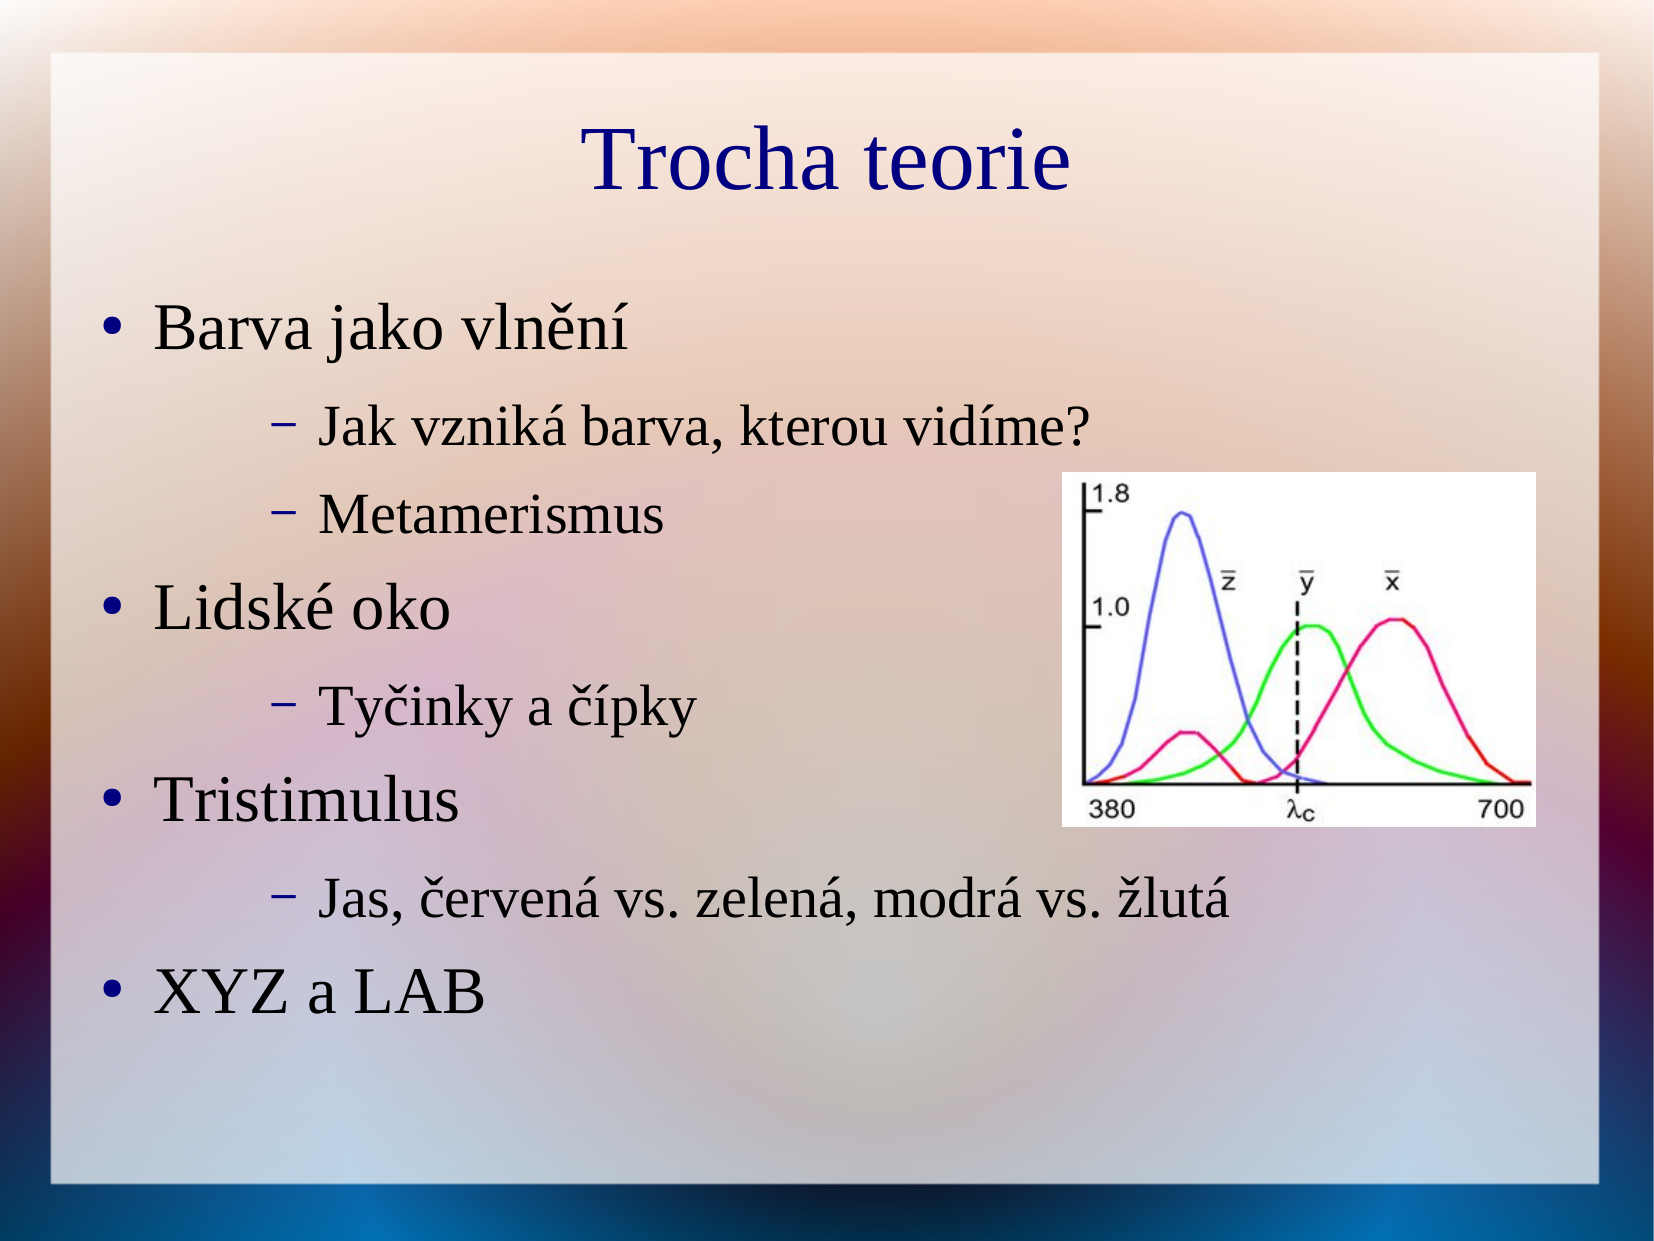

# Trocha teorie
Barva jako vlnění
Jak vzniká barva, kterou vidíme?
Metamerismus
Lidské oko
Tyčinky a čípky
Tristimulus
Jas, červená vs. zelená, modrá vs. žlutá
XYZ a LAB